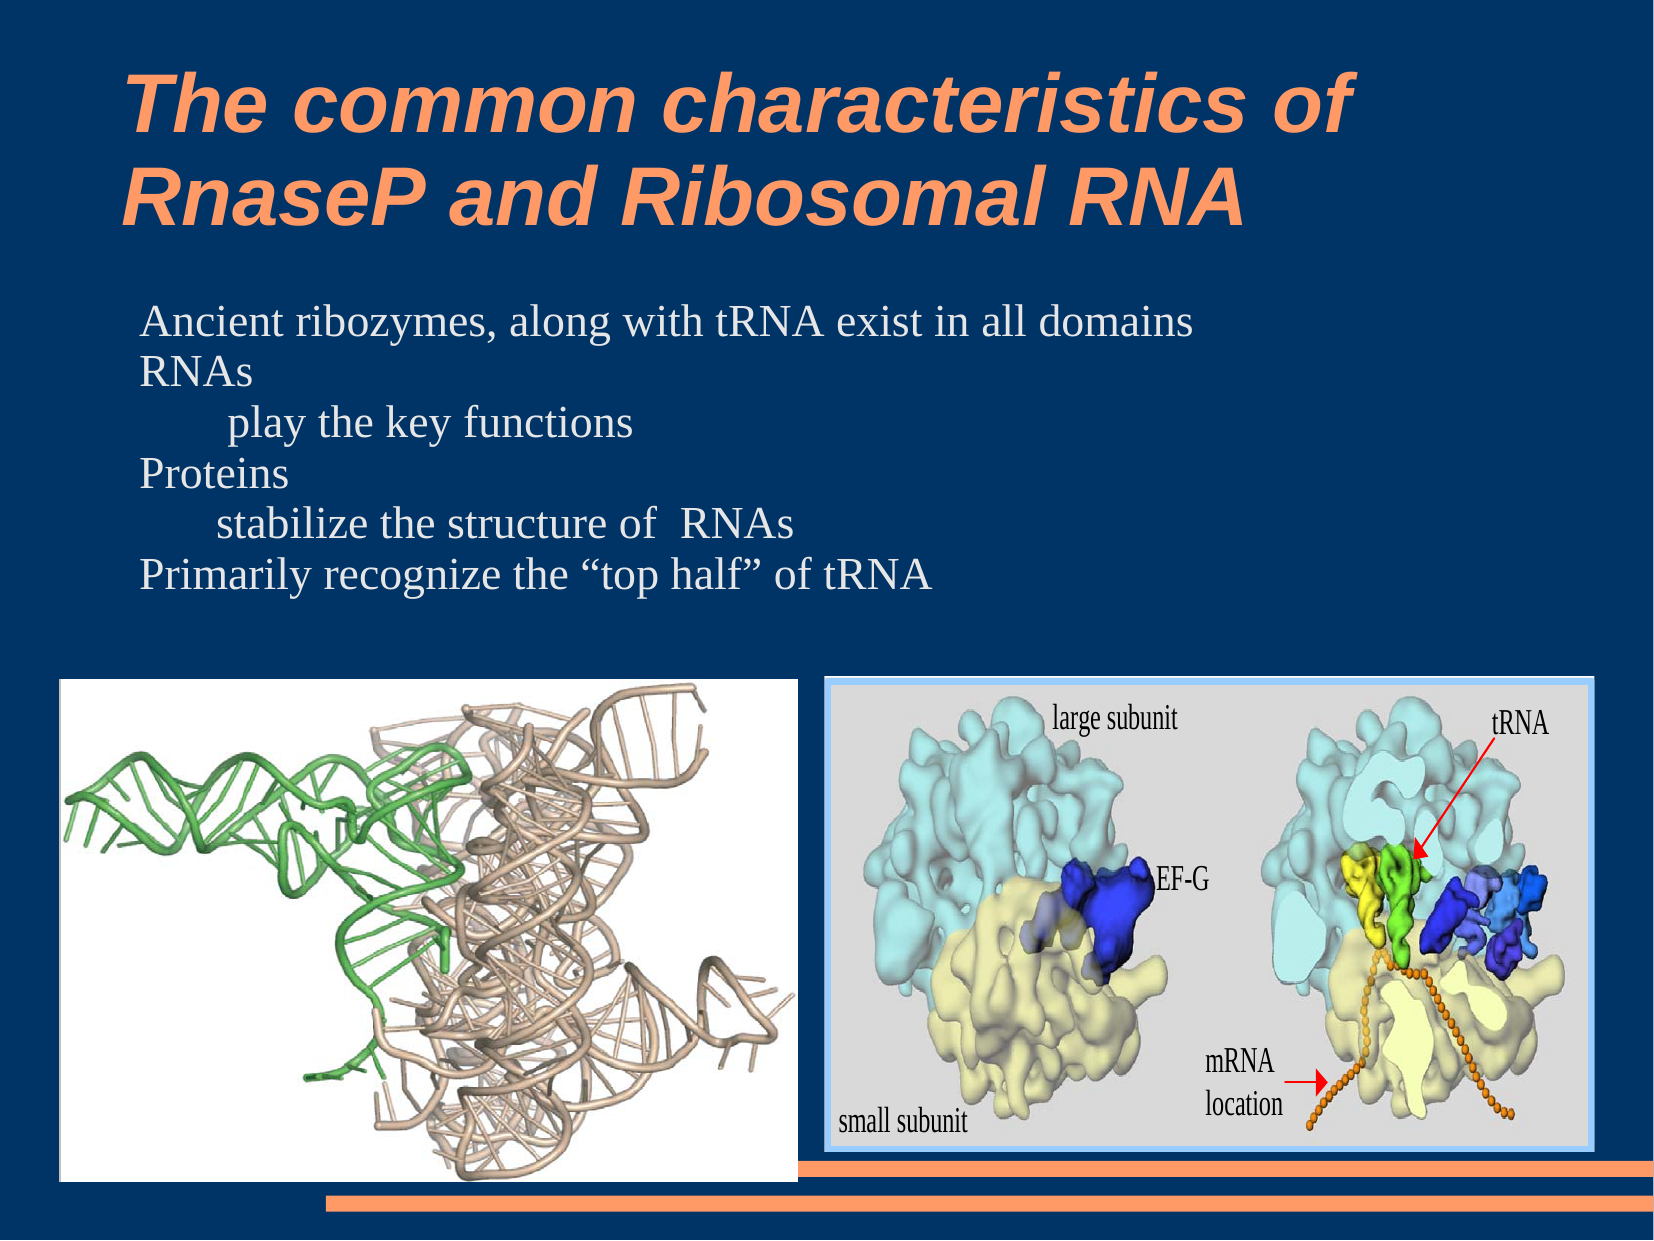

# The common characteristics of RnaseP and Ribosomal RNA
Ancient ribozymes, along with tRNA exist in all domains
RNAs
 play the key functions
Proteins
stabilize the structure of RNAs
Primarily recognize the “top half” of tRNA